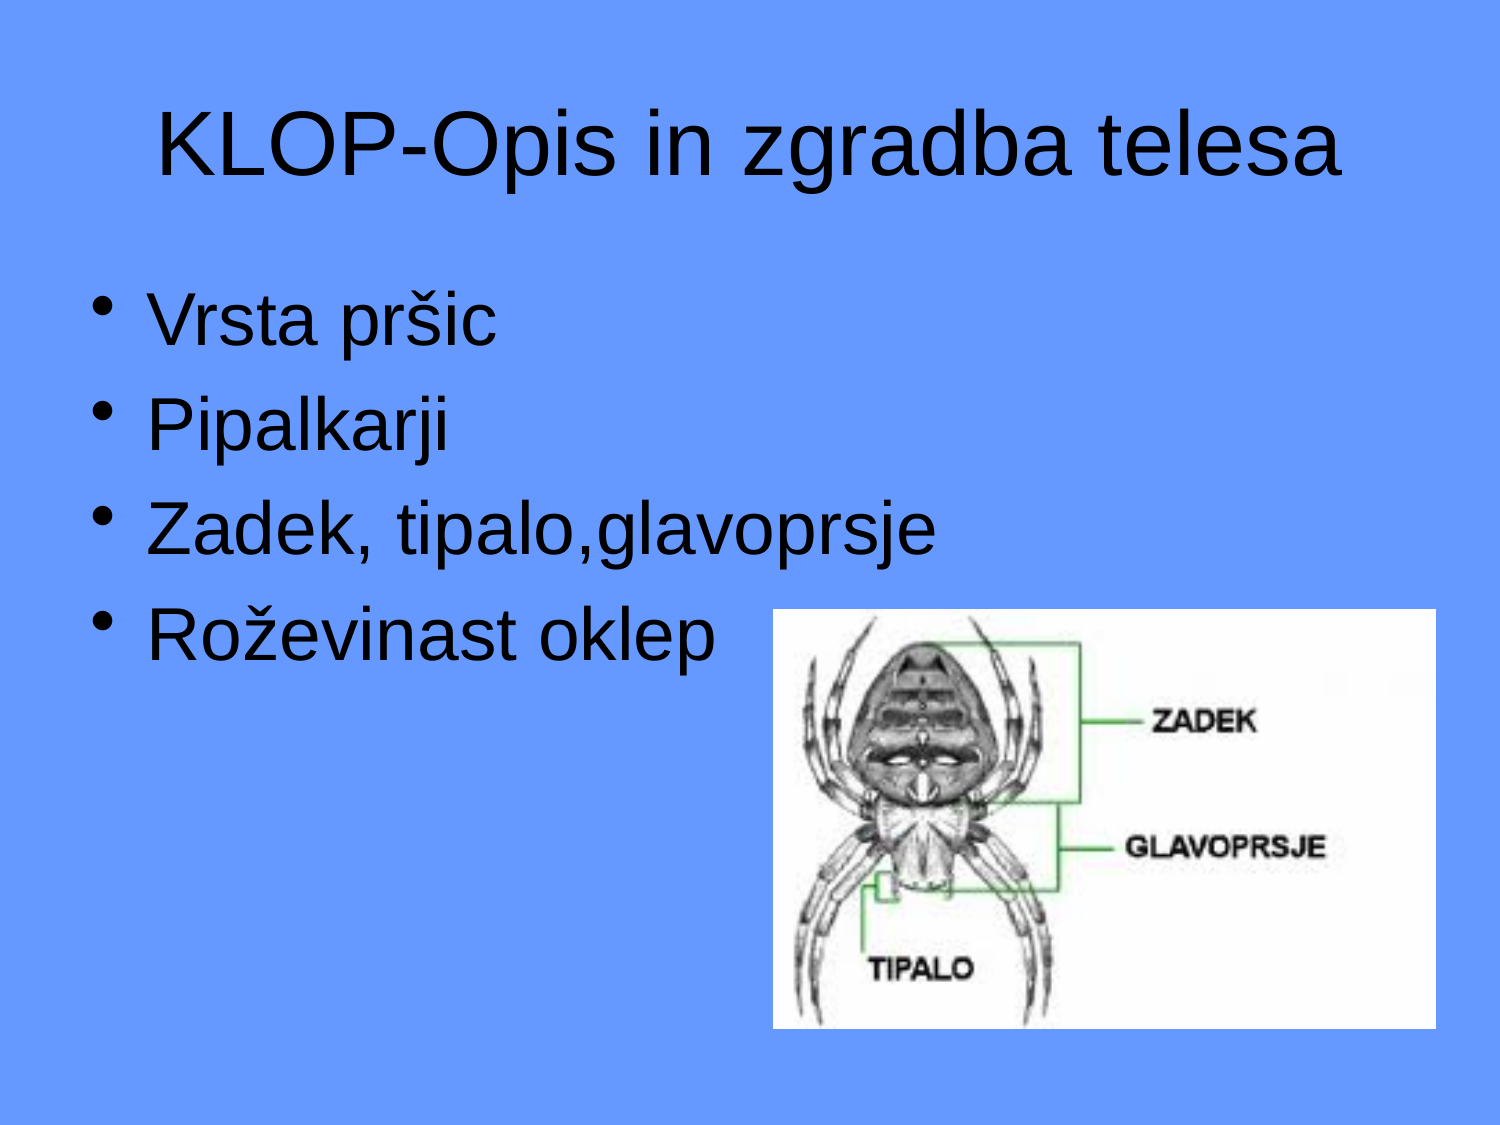

# KLOP-Opis in zgradba telesa
Vrsta pršic
Pipalkarji
Zadek, tipalo,glavoprsje
Roževinast oklep